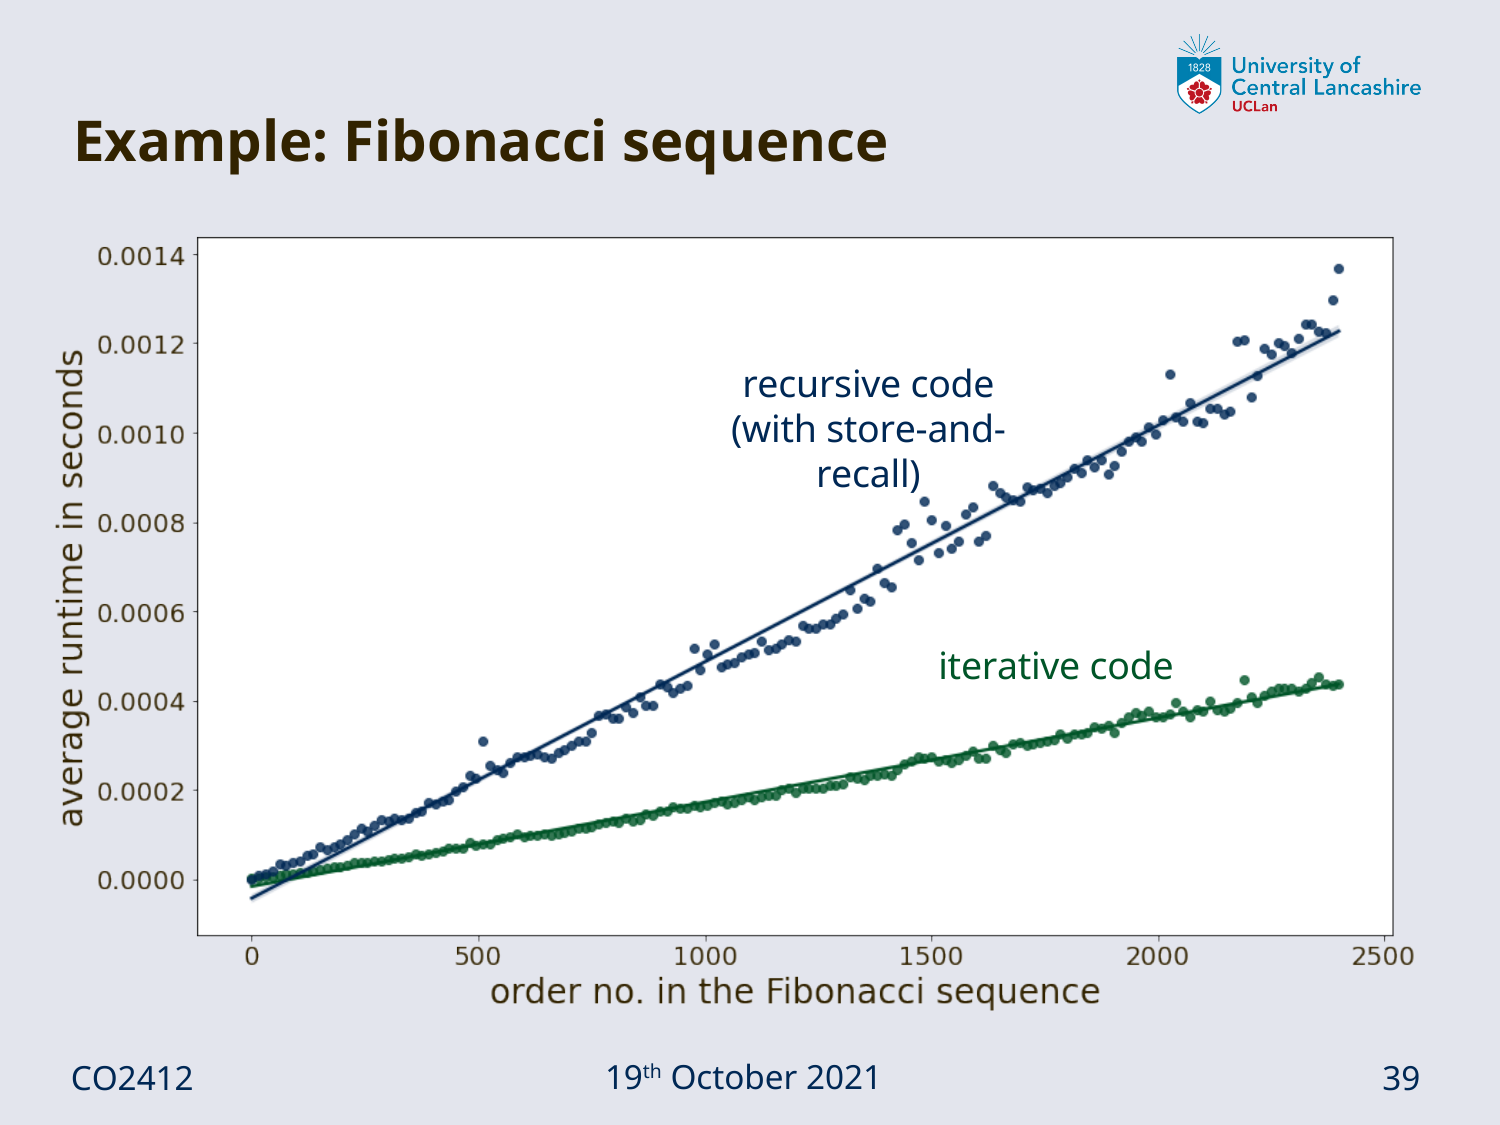

# Example: Fibonacci sequence
recursive code
(with store-and-recall)
iterative code